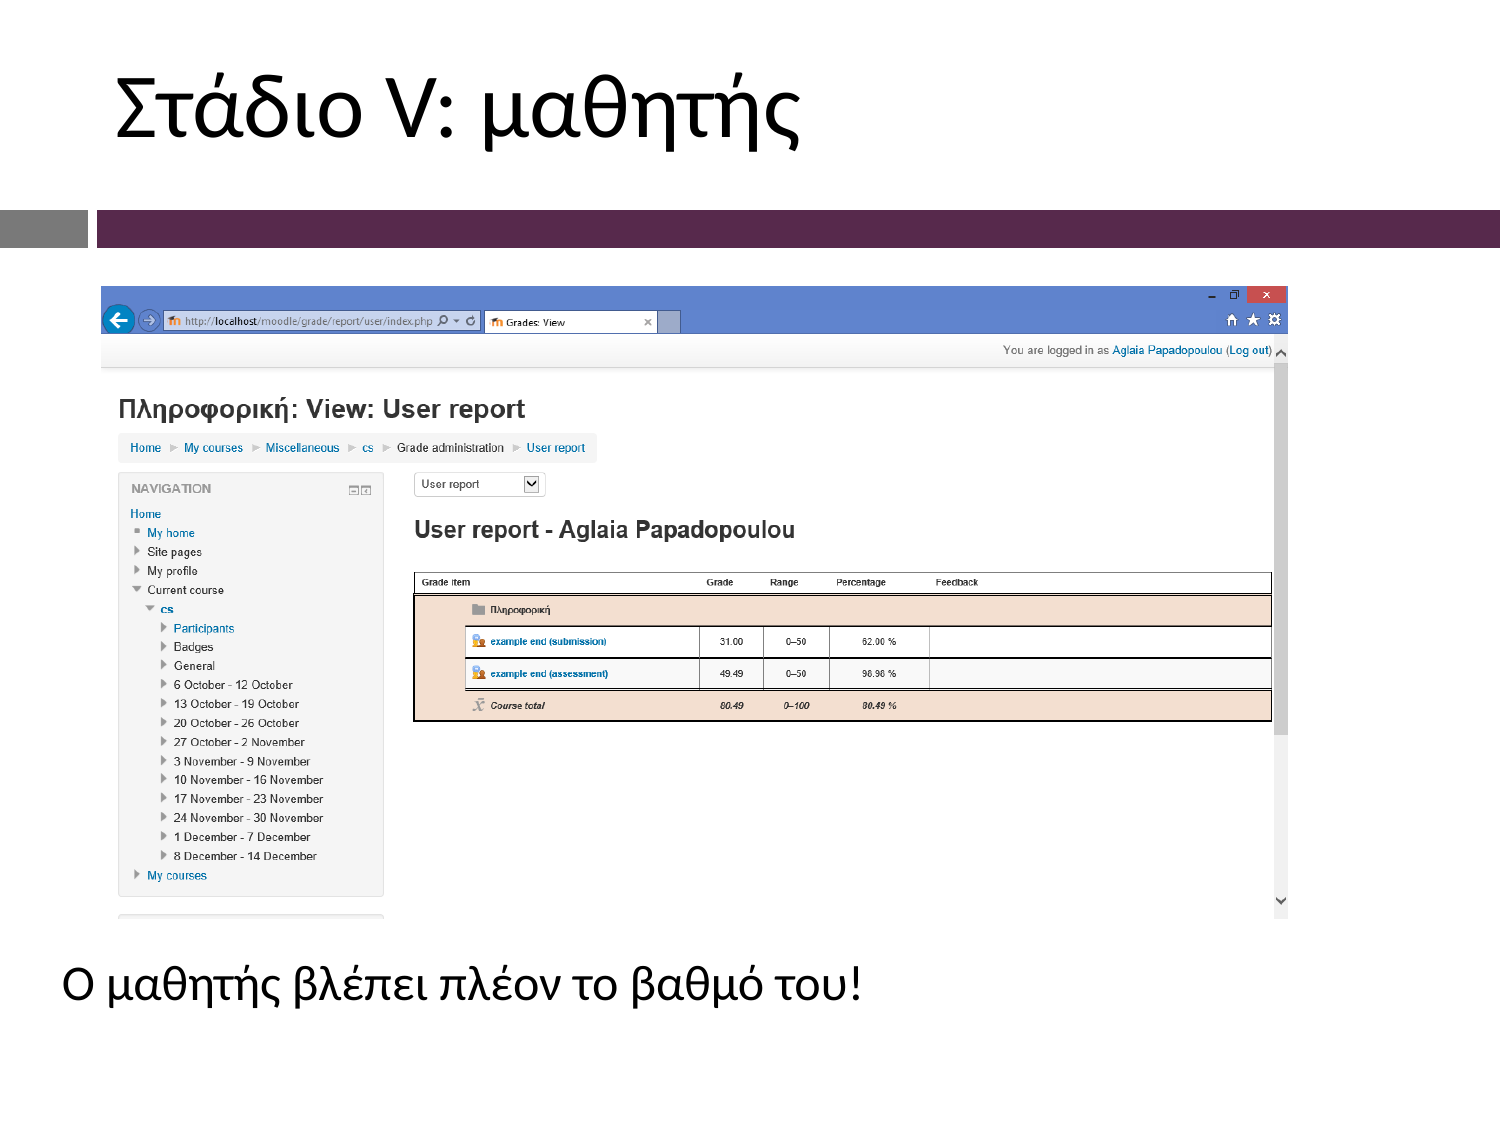

# Στάδιο V: μαθητής
Ο μαθητής βλέπει πλέον το βαθμό του!